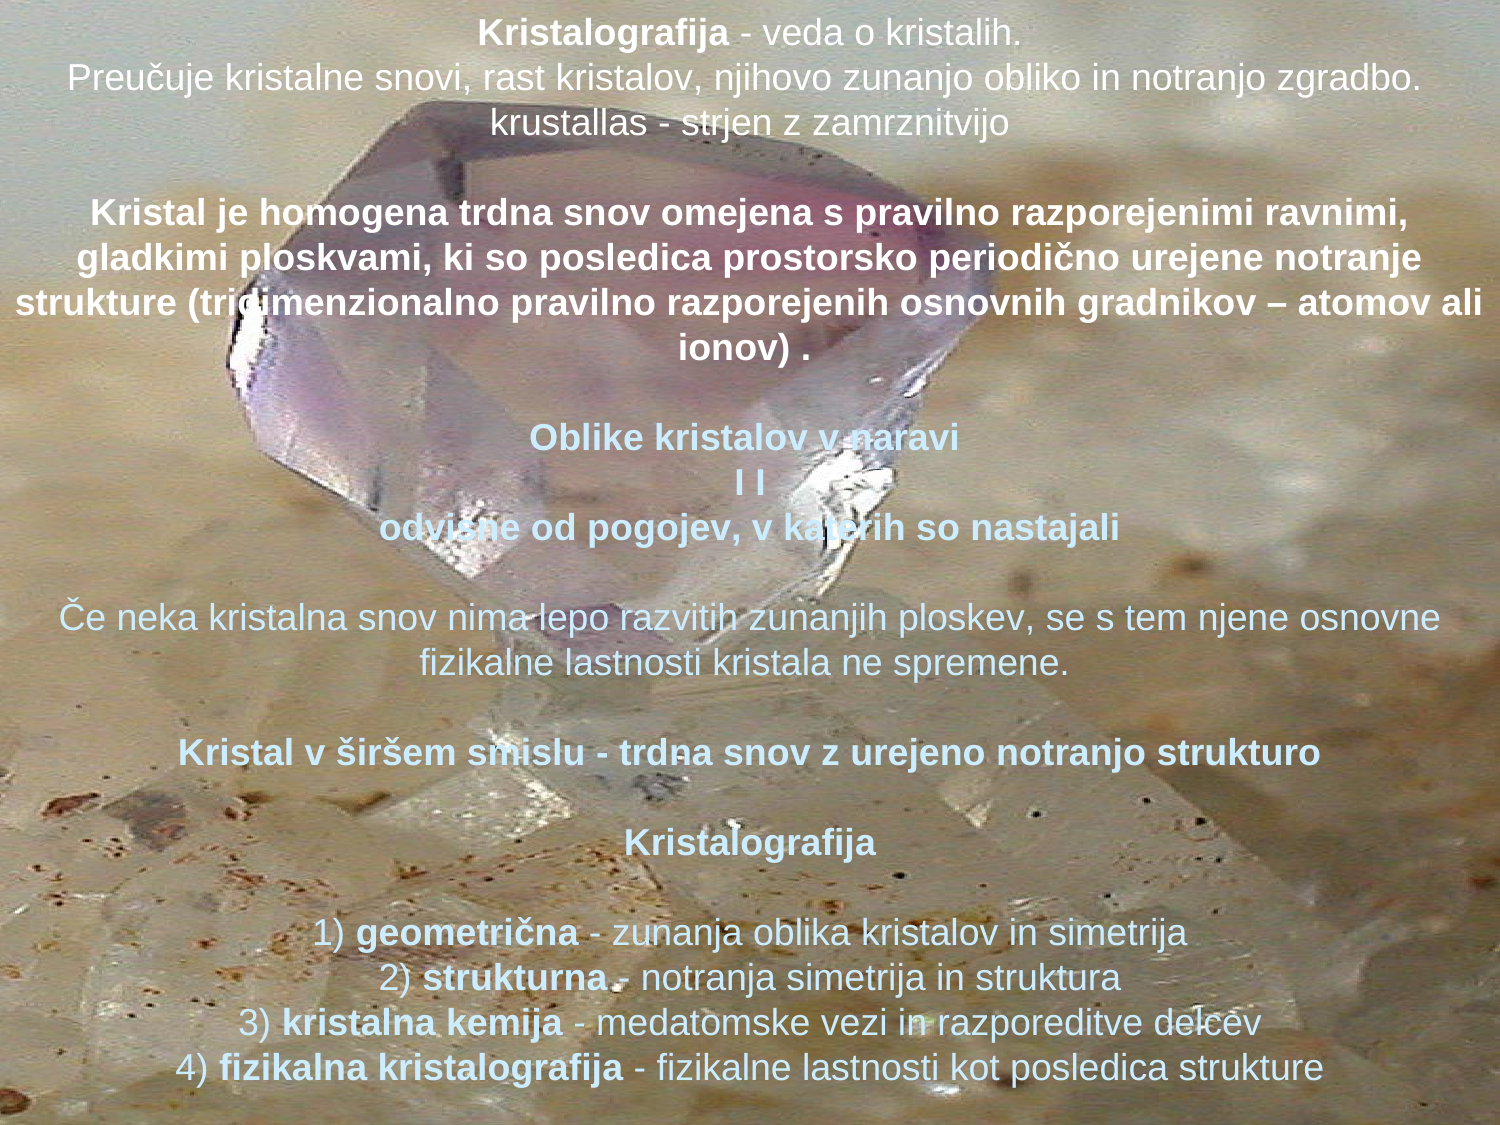

Kristalografija - veda o kristalih.
Preučuje kristalne snovi, rast kristalov, njihovo zunanjo obliko in notranjo zgradbo.
krustallas - strjen z zamrznitvijo
Kristal je homogena trdna snov omejena s pravilno razporejenimi ravnimi, gladkimi ploskvami, ki so posledica prostorsko periodično urejene notranje strukture (tridimenzionalno pravilno razporejenih osnovnih gradnikov – atomov ali ionov) .
Oblike kristalov v naravi
I I
odvisne od pogojev, v katerih so nastajali
Če neka kristalna snov nima lepo razvitih zunanjih ploskev, se s tem njene osnovne fizikalne lastnosti kristala ne spremene.
Kristal v širšem smislu - trdna snov z urejeno notranjo strukturo
Kristalografija
1) geometrična - zunanja oblika kristalov in simetrija
2) strukturna - notranja simetrija in struktura
3) kristalna kemija - medatomske vezi in razporeditve delcev
4) fizikalna kristalografija - fizikalne lastnosti kot posledica strukture